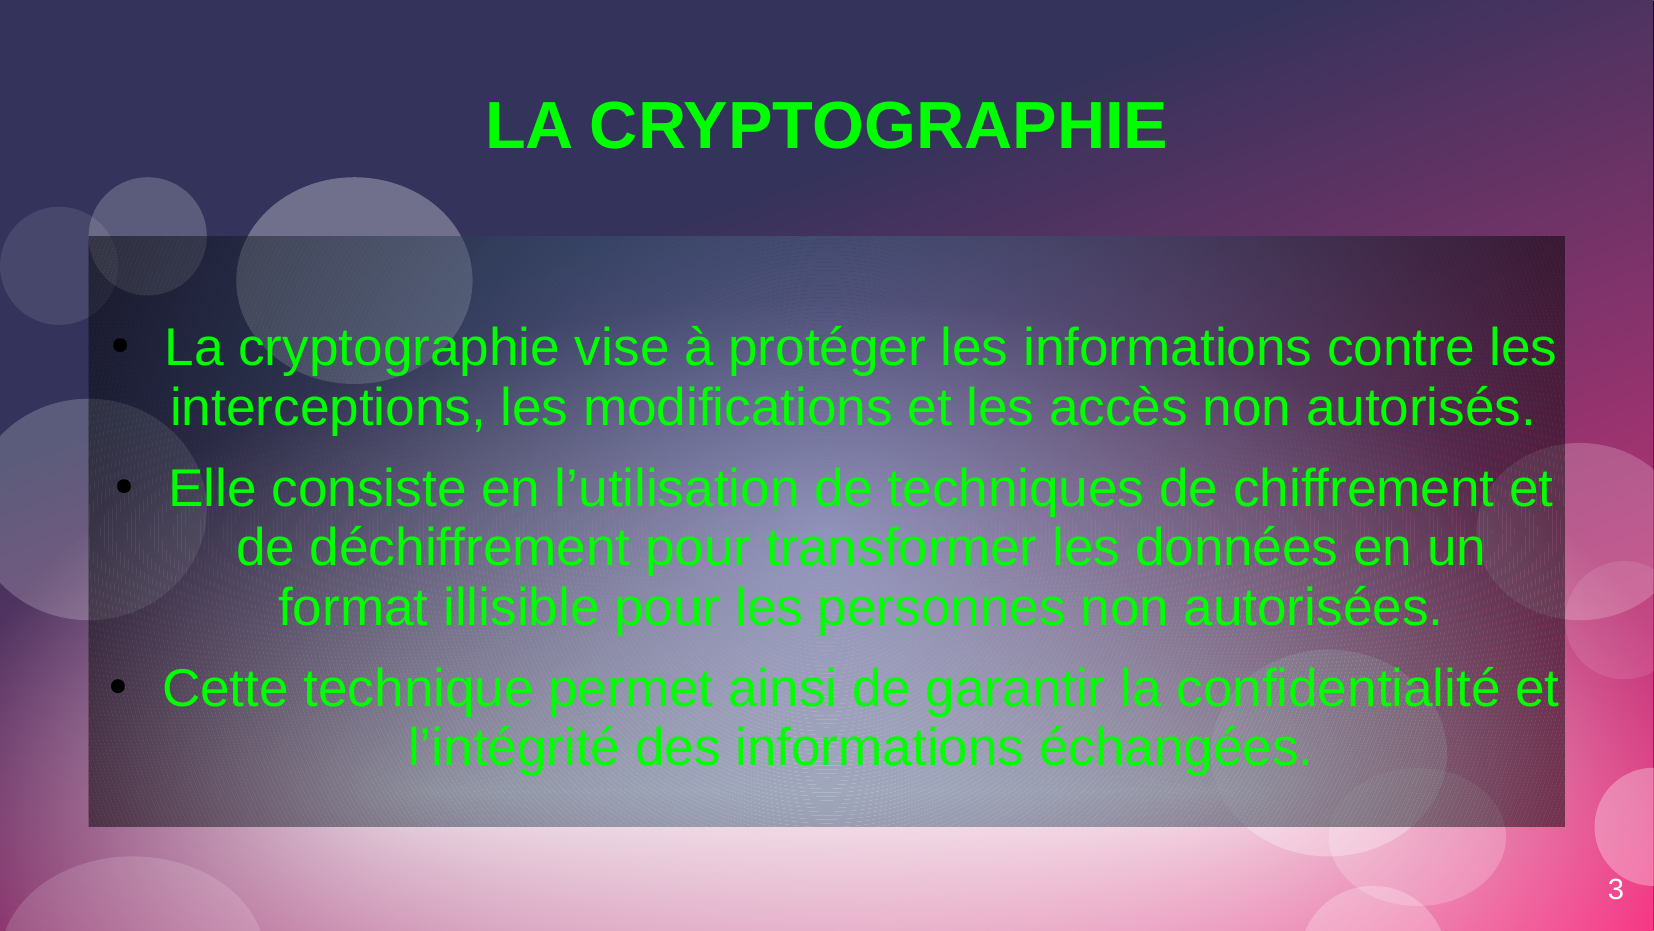

# la cryptographie
La cryptographie vise à protéger les informations contre les interceptions, les modifications et les accès non autorisés.
Elle consiste en l’utilisation de techniques de chiffrement et de déchiffrement pour transformer les données en un format illisible pour les personnes non autorisées.
Cette technique permet ainsi de garantir la confidentialité et l’intégrité des informations échangées.